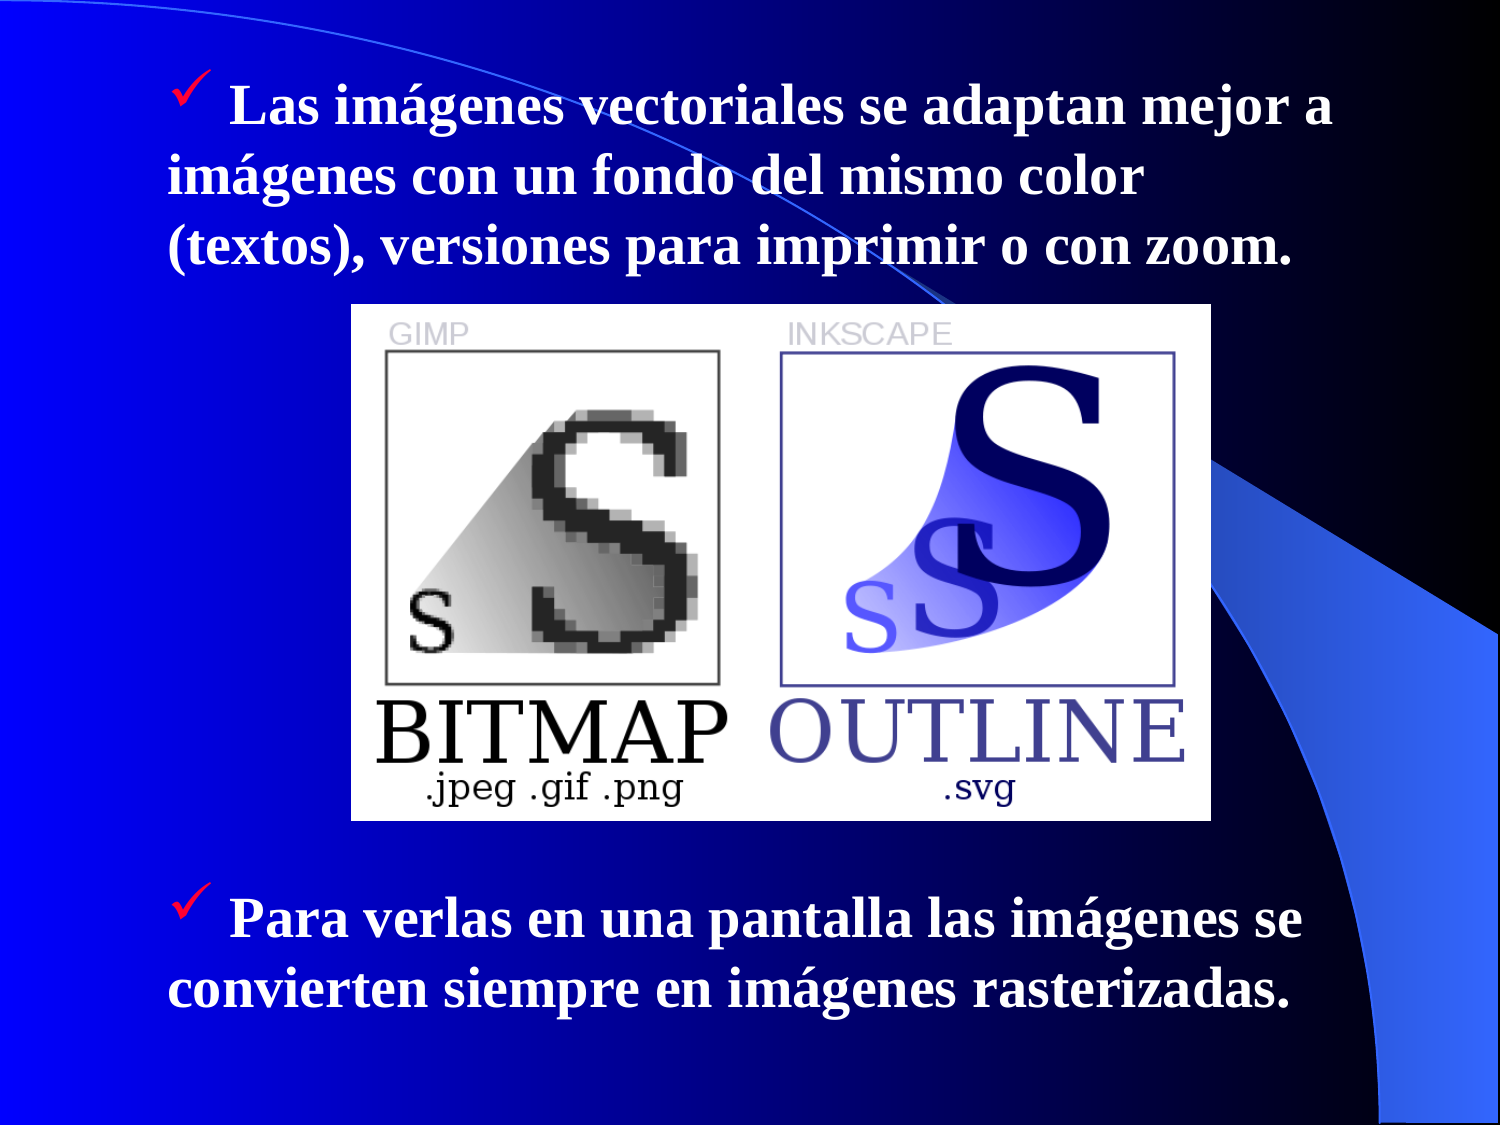

Las imágenes vectoriales se adaptan mejor a imágenes con un fondo del mismo color (textos), versiones para imprimir o con zoom.
 Para verlas en una pantalla las imágenes se convierten siempre en imágenes rasterizadas.